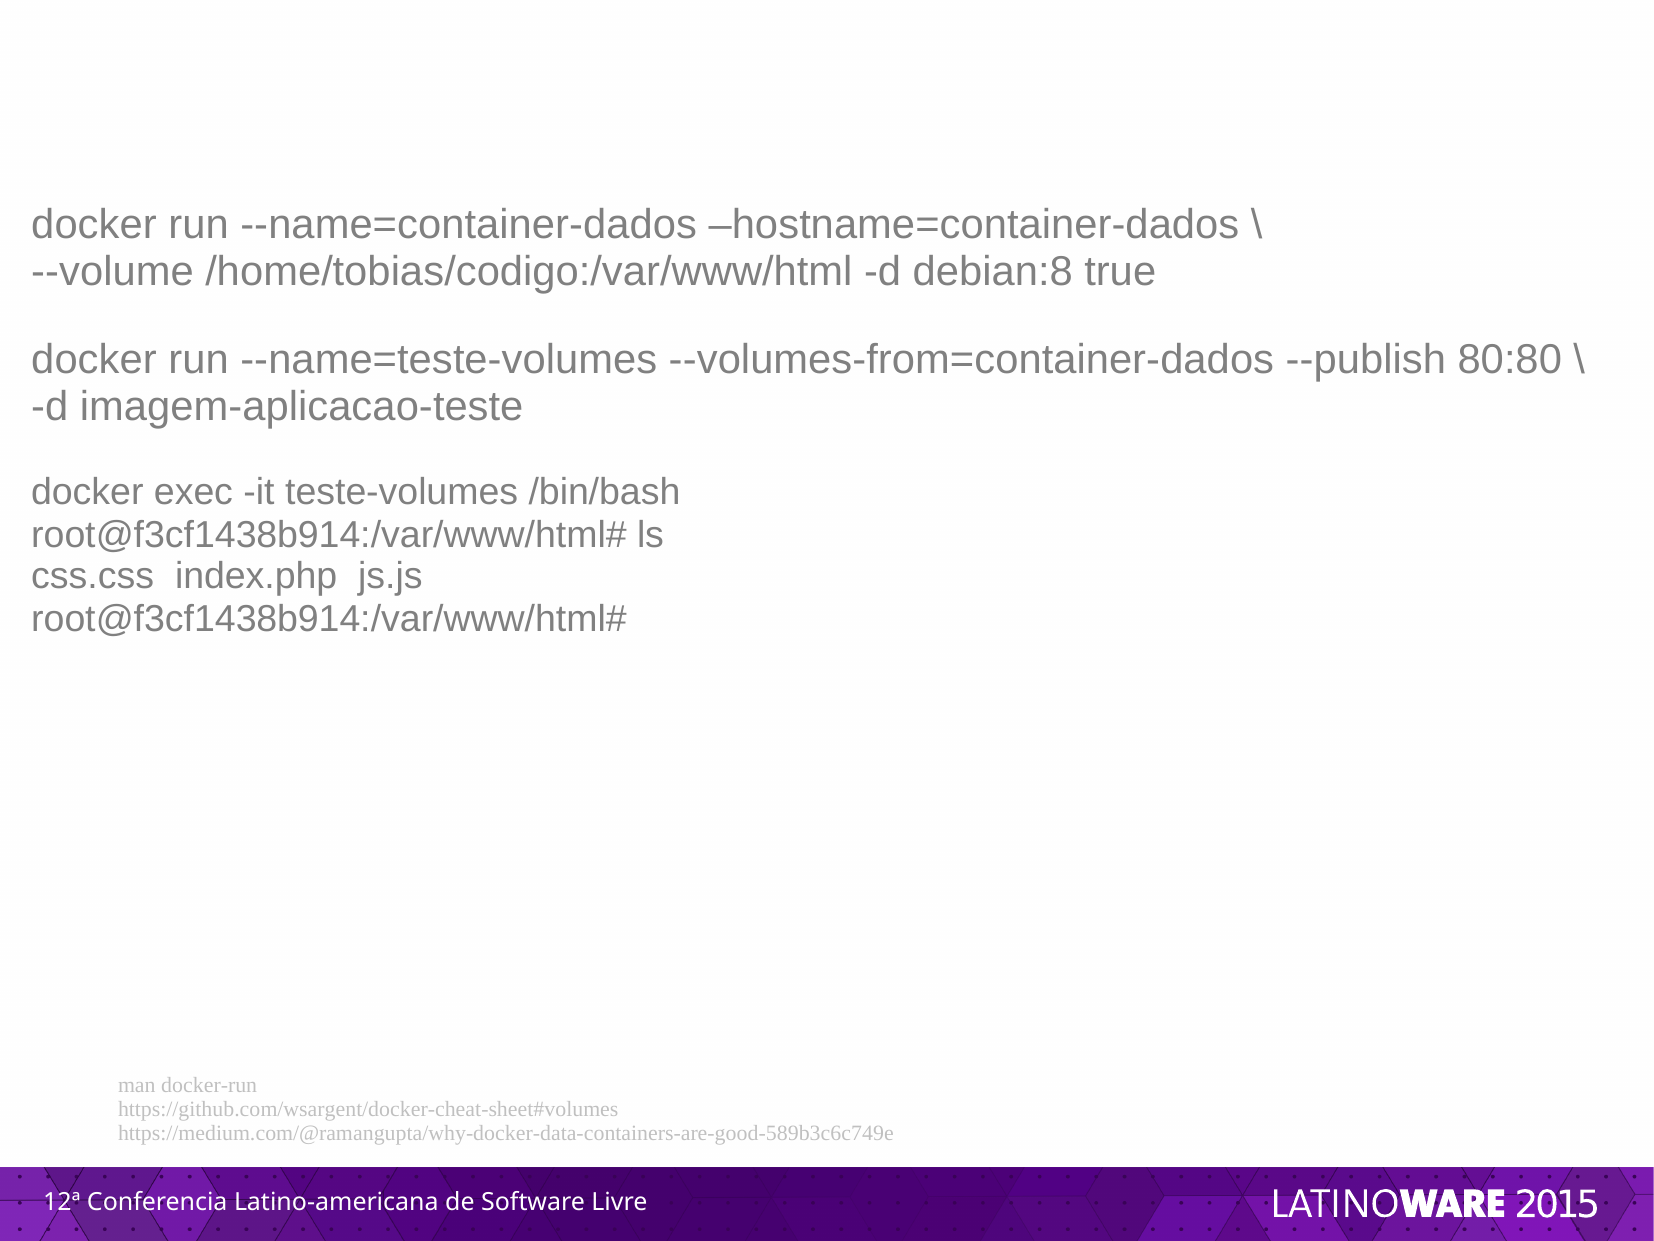

docker run --name=container-dados –hostname=container-dados \
--volume /home/tobias/codigo:/var/www/html -d debian:8 true
docker run --name=teste-volumes --volumes-from=container-dados --publish 80:80 \
-d imagem-aplicacao-teste
docker exec -it teste-volumes /bin/bash
root@f3cf1438b914:/var/www/html# ls
css.css index.php js.js
root@f3cf1438b914:/var/www/html#
man docker-run
https://github.com/wsargent/docker-cheat-sheet#volumes
https://medium.com/@ramangupta/why-docker-data-containers-are-good-589b3c6c749e
12ª Conferencia Latino-americana de Software Livre